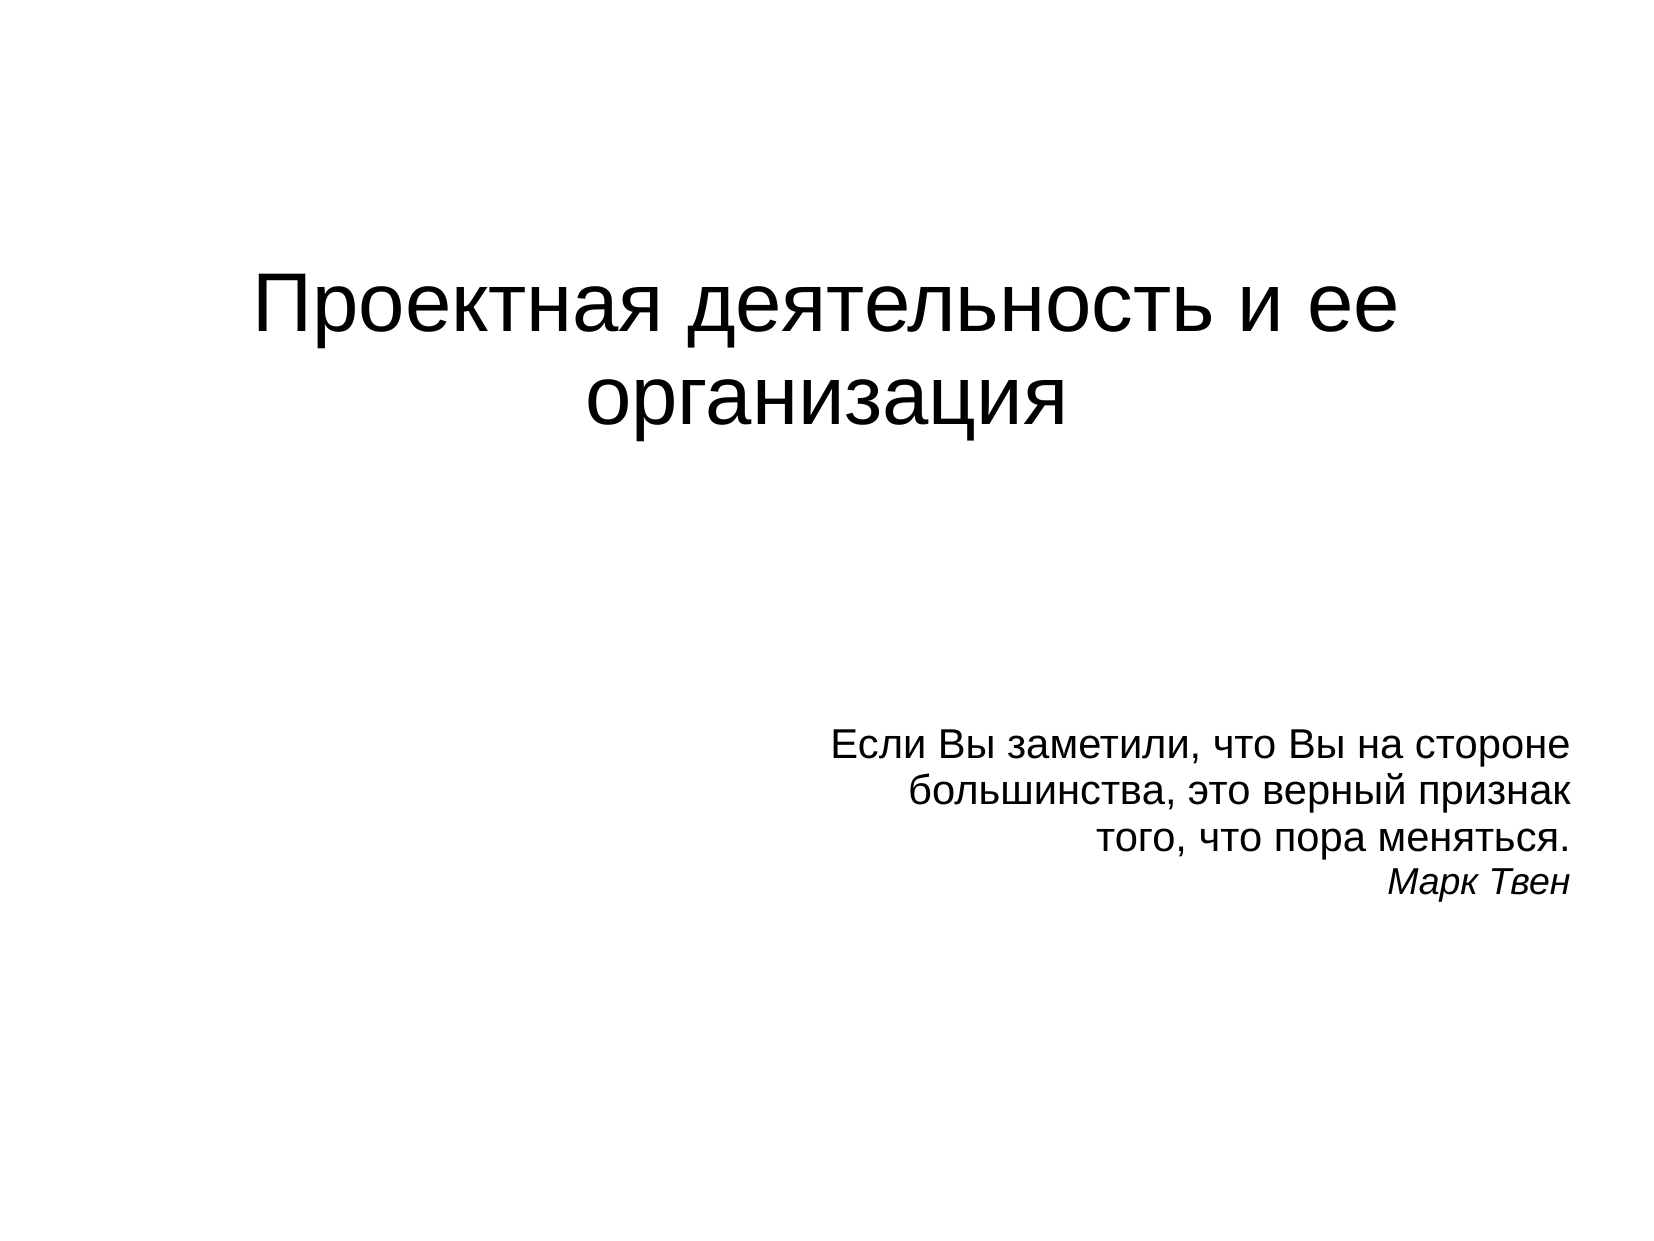

# Проектная деятельность и ее организация
Если Вы заметили, что Вы на стороне
большинства, это верный признак
того, что пора меняться.
Марк Твен